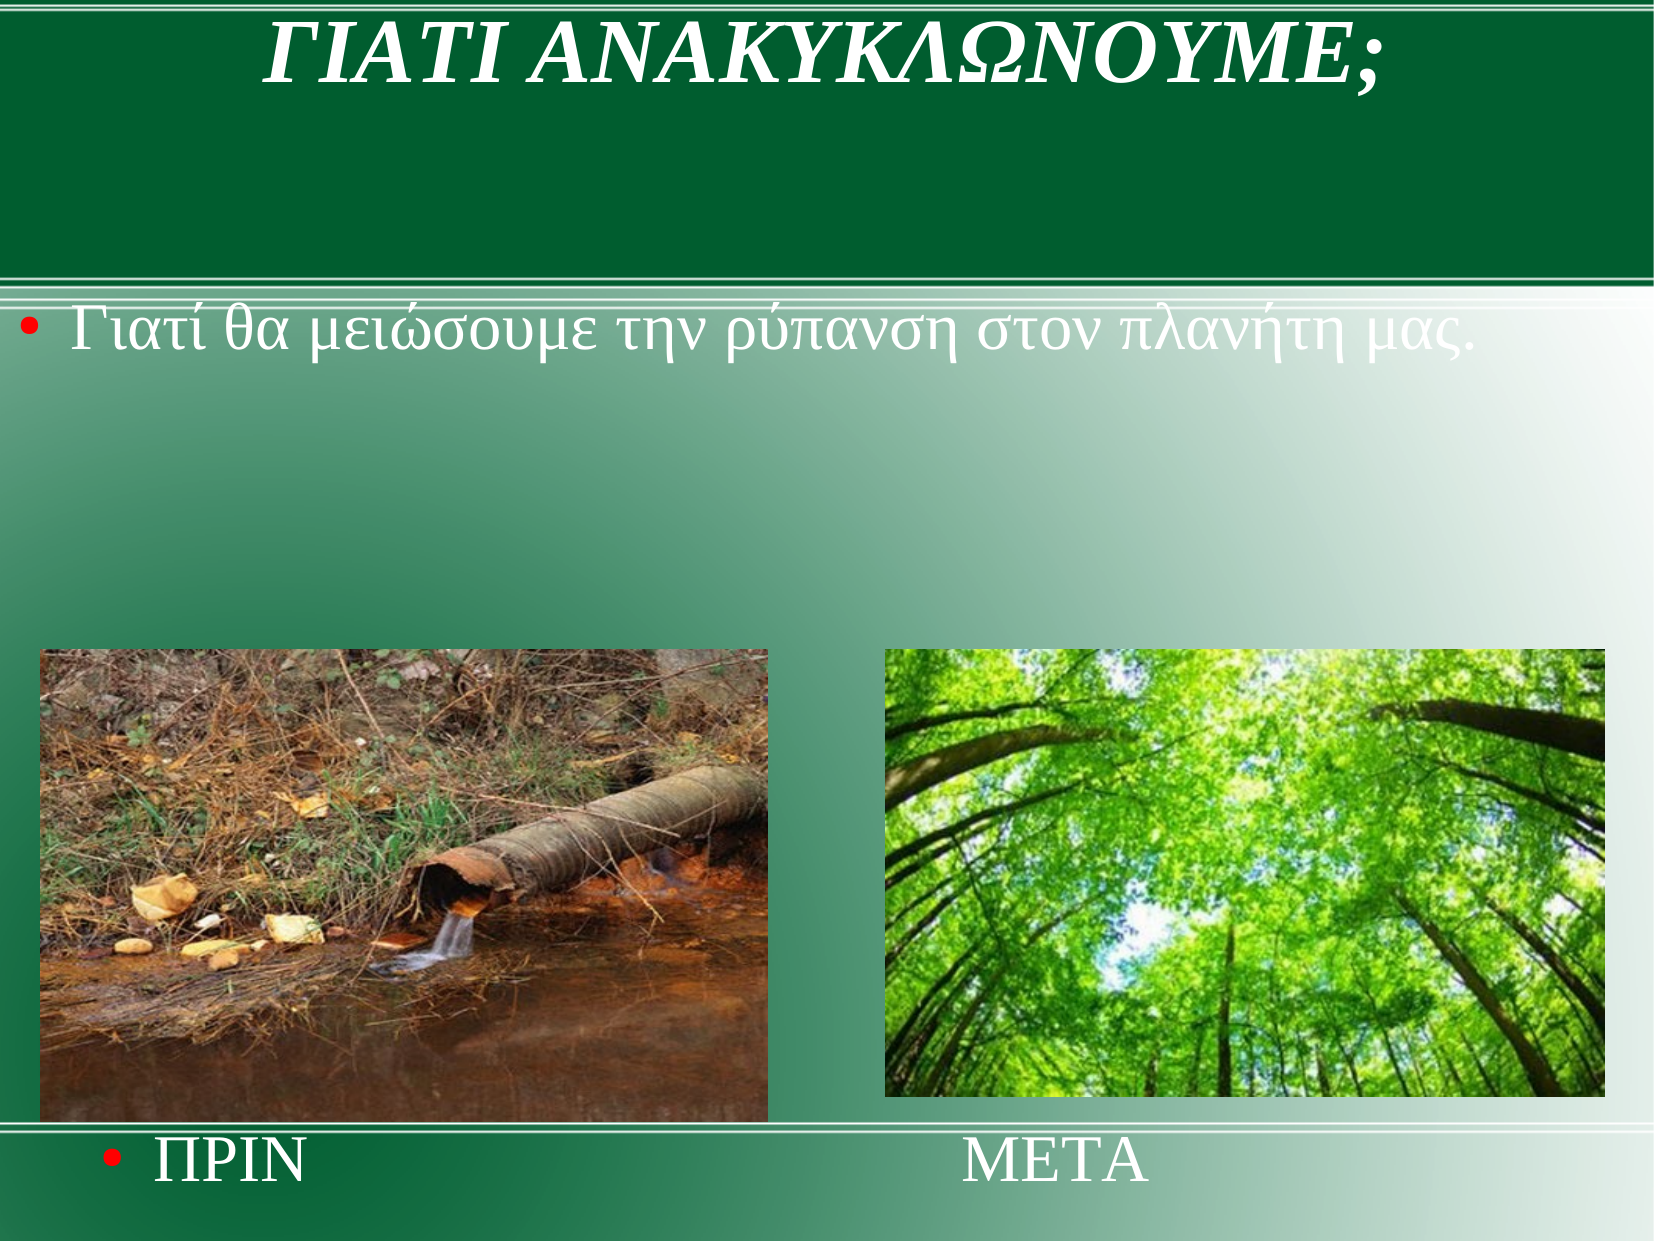

# ΓΙΑΤΙ ΑΝΑΚΥΚΛΩΝΟΥΜΕ;
Γιατί θα μειώσουμε την ρύπανση στον πλανήτη μας.
ΠΡΙΝ ΜΕΤΑ